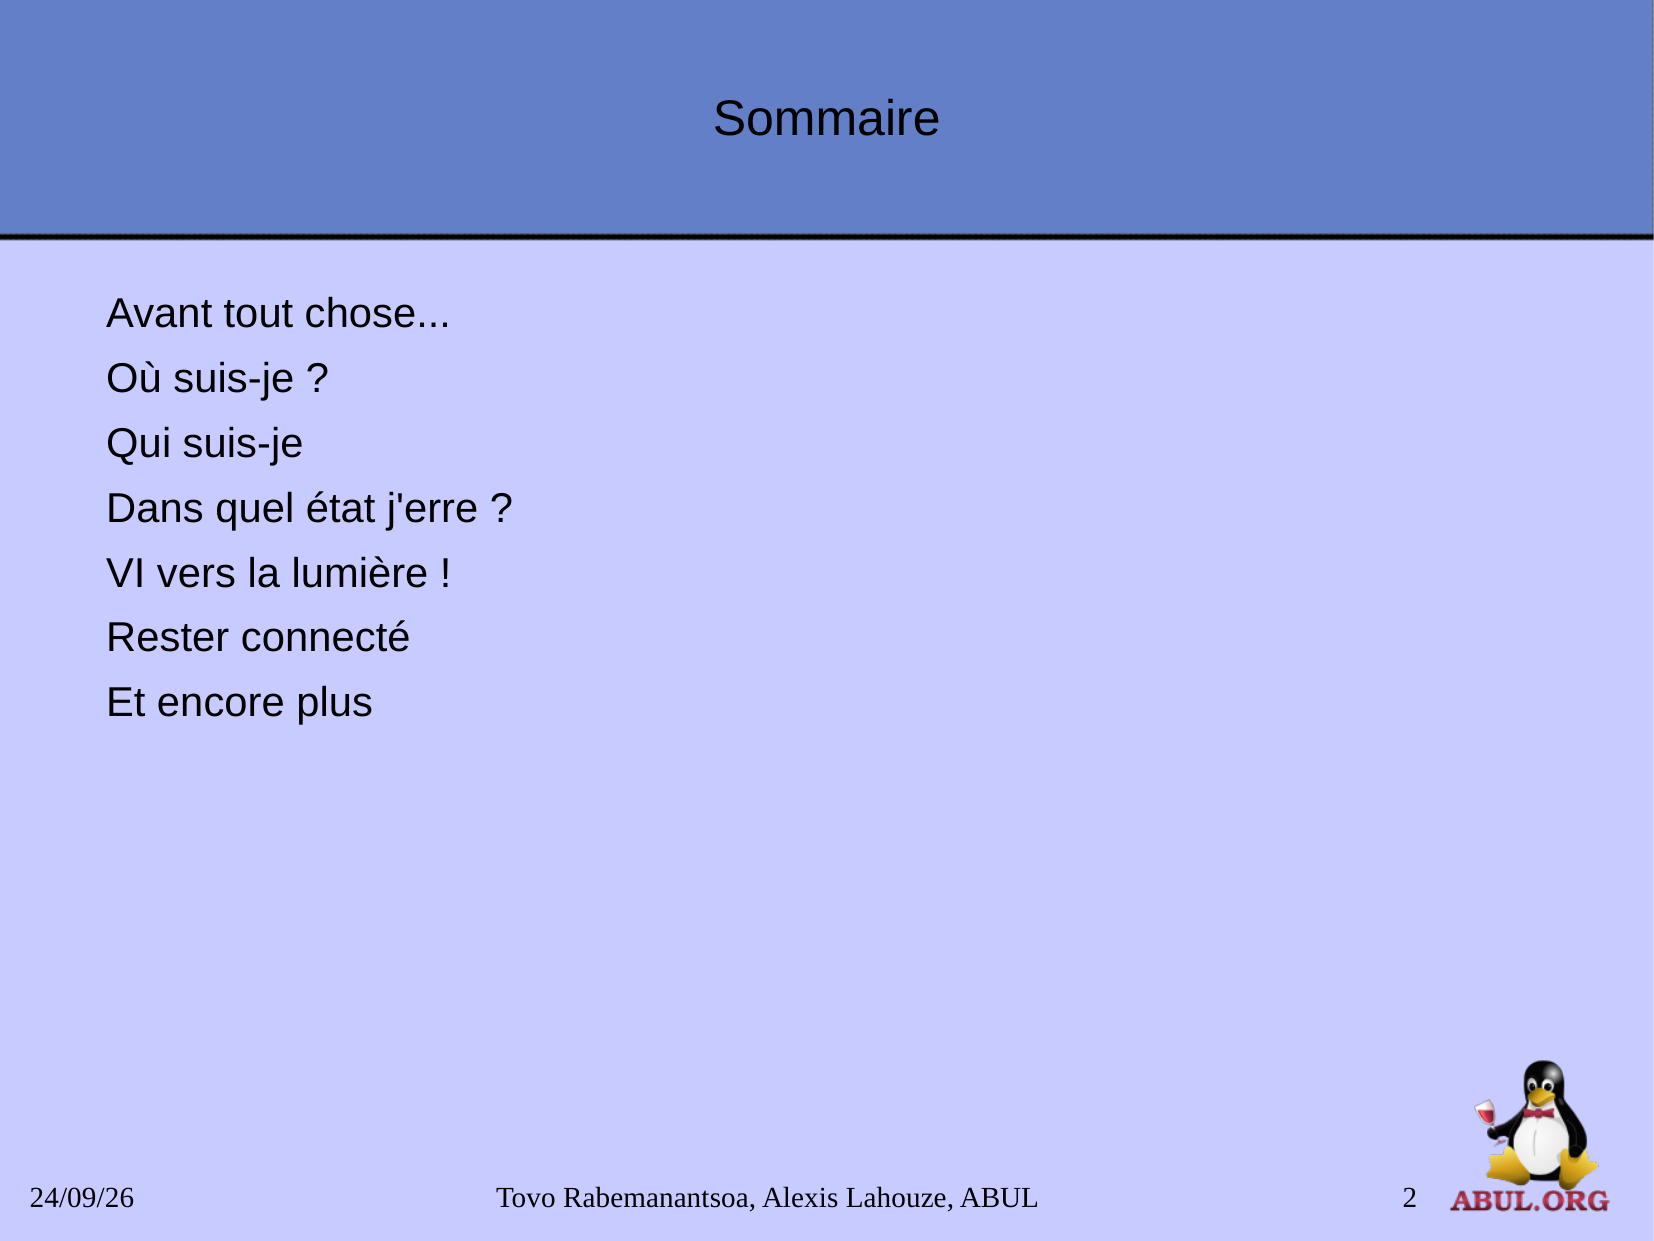

# Sommaire
Avant tout chose...
Où suis-je ?
Qui suis-je
Dans quel état j'erre ?
VI vers la lumière !
Rester connecté
Et encore plus
Tovo Rabemanantsoa, Alexis Lahouze, ABUL
2